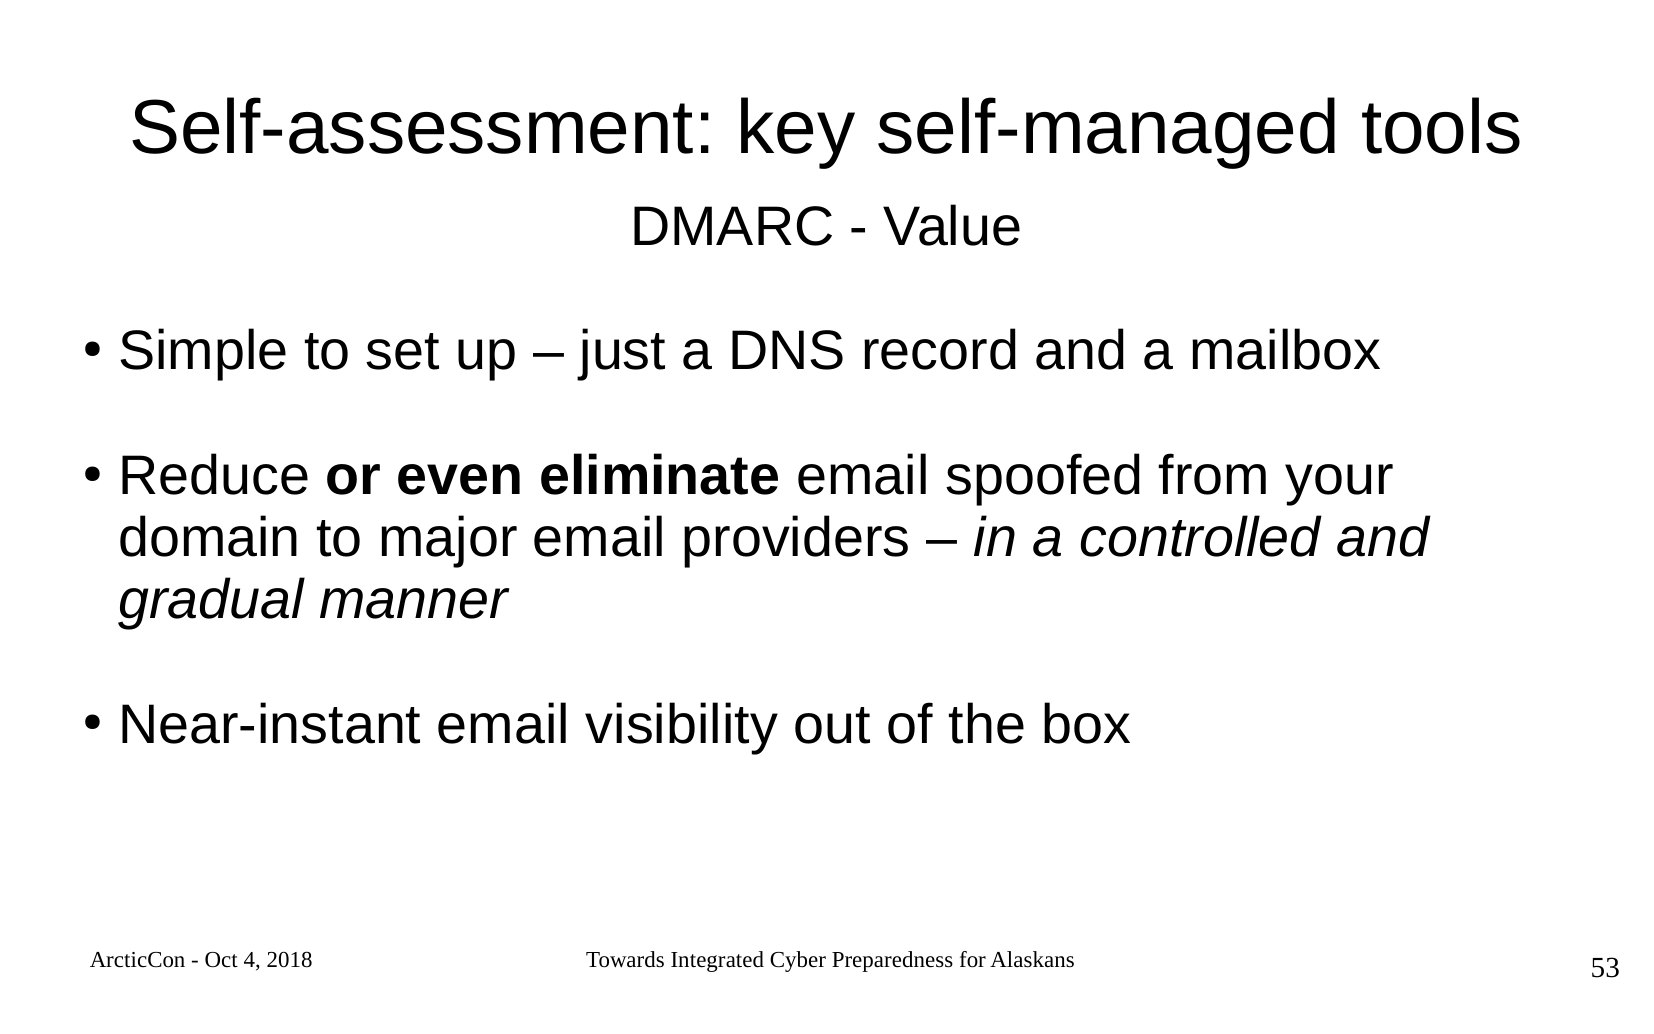

# Self-assessment: key self-managed tools
DMARC - Value
Simple to set up – just a DNS record and a mailbox
Reduce or even eliminate email spoofed from your domain to major email providers – in a controlled and gradual manner
Near-instant email visibility out of the box